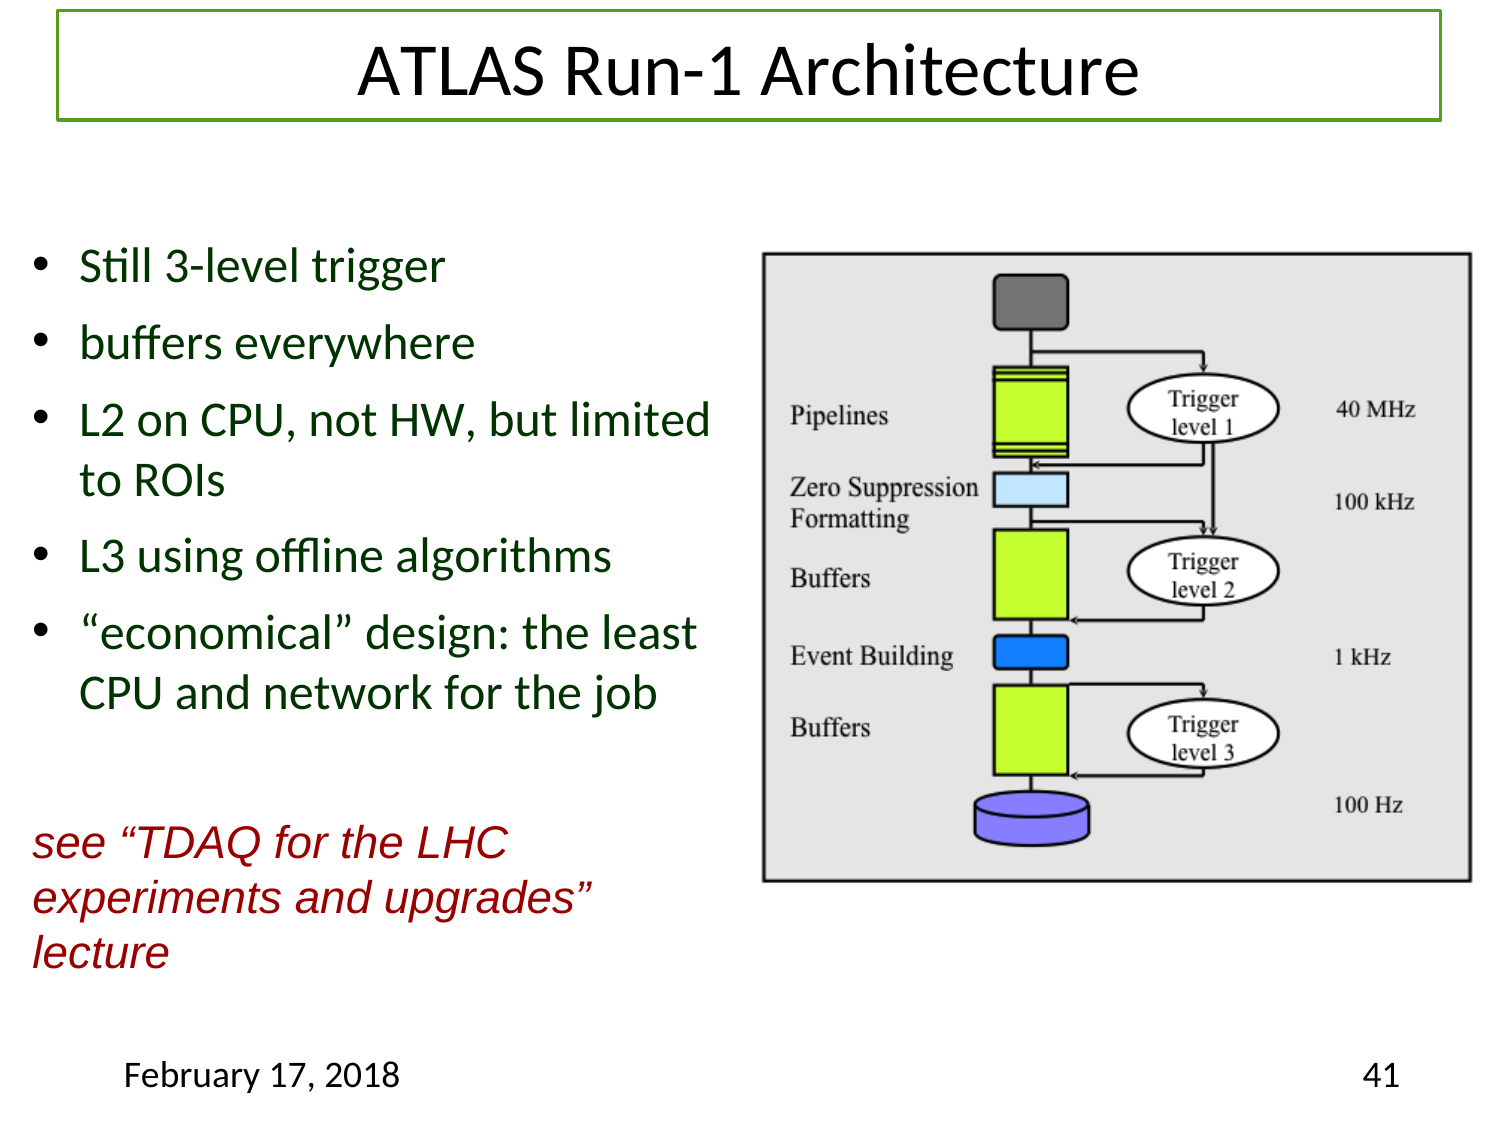

ATLAS Run-1 Architecture
# Still 3-level trigger
buffers everywhere
L2 on CPU, not HW, but limited to ROIs
L3 using offline algorithms
“economical” design: the least CPU and network for the job
see “TDAQ for the LHC experiments and upgrades” lecture
17 February 2018
41